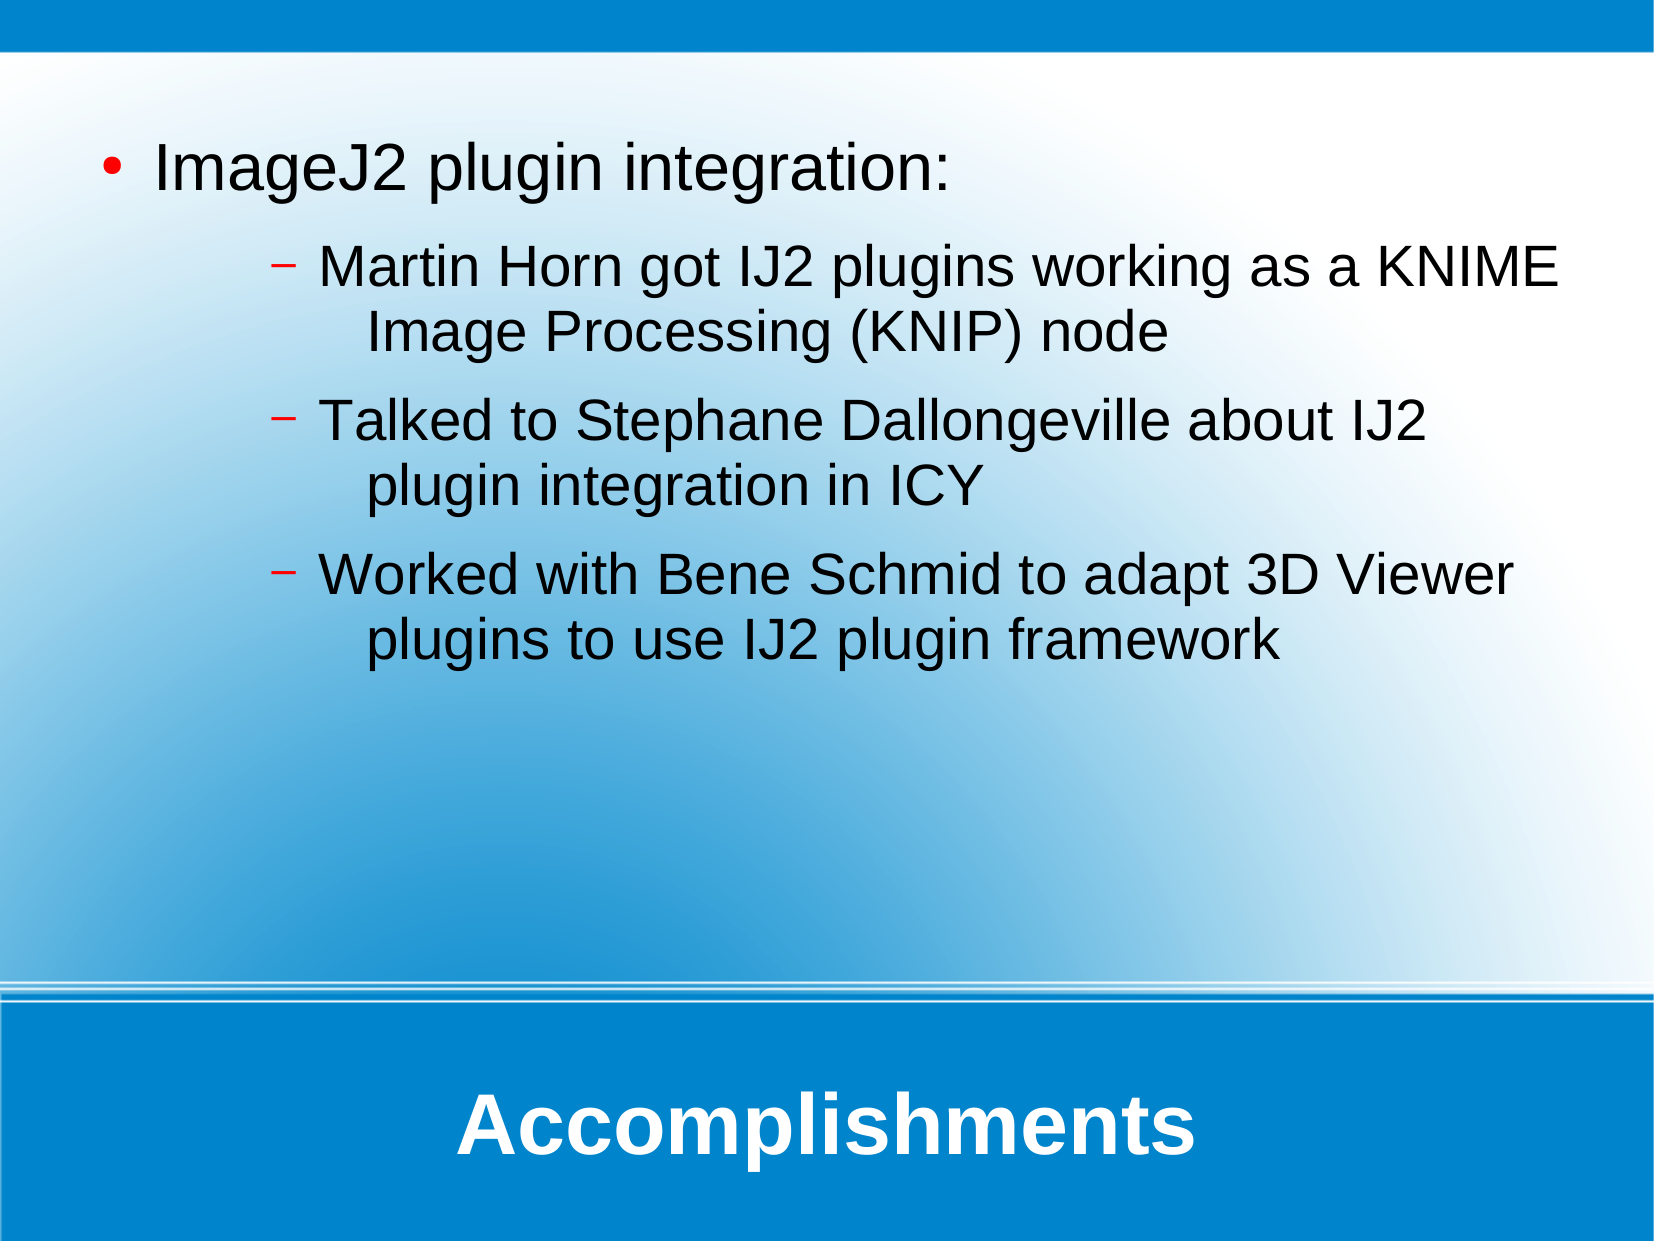

ImageJ2 plugin integration:
Martin Horn got IJ2 plugins working as a KNIME Image Processing (KNIP) node
Talked to Stephane Dallongeville about IJ2 plugin integration in ICY
Worked with Bene Schmid to adapt 3D Viewer plugins to use IJ2 plugin framework
# Accomplishments